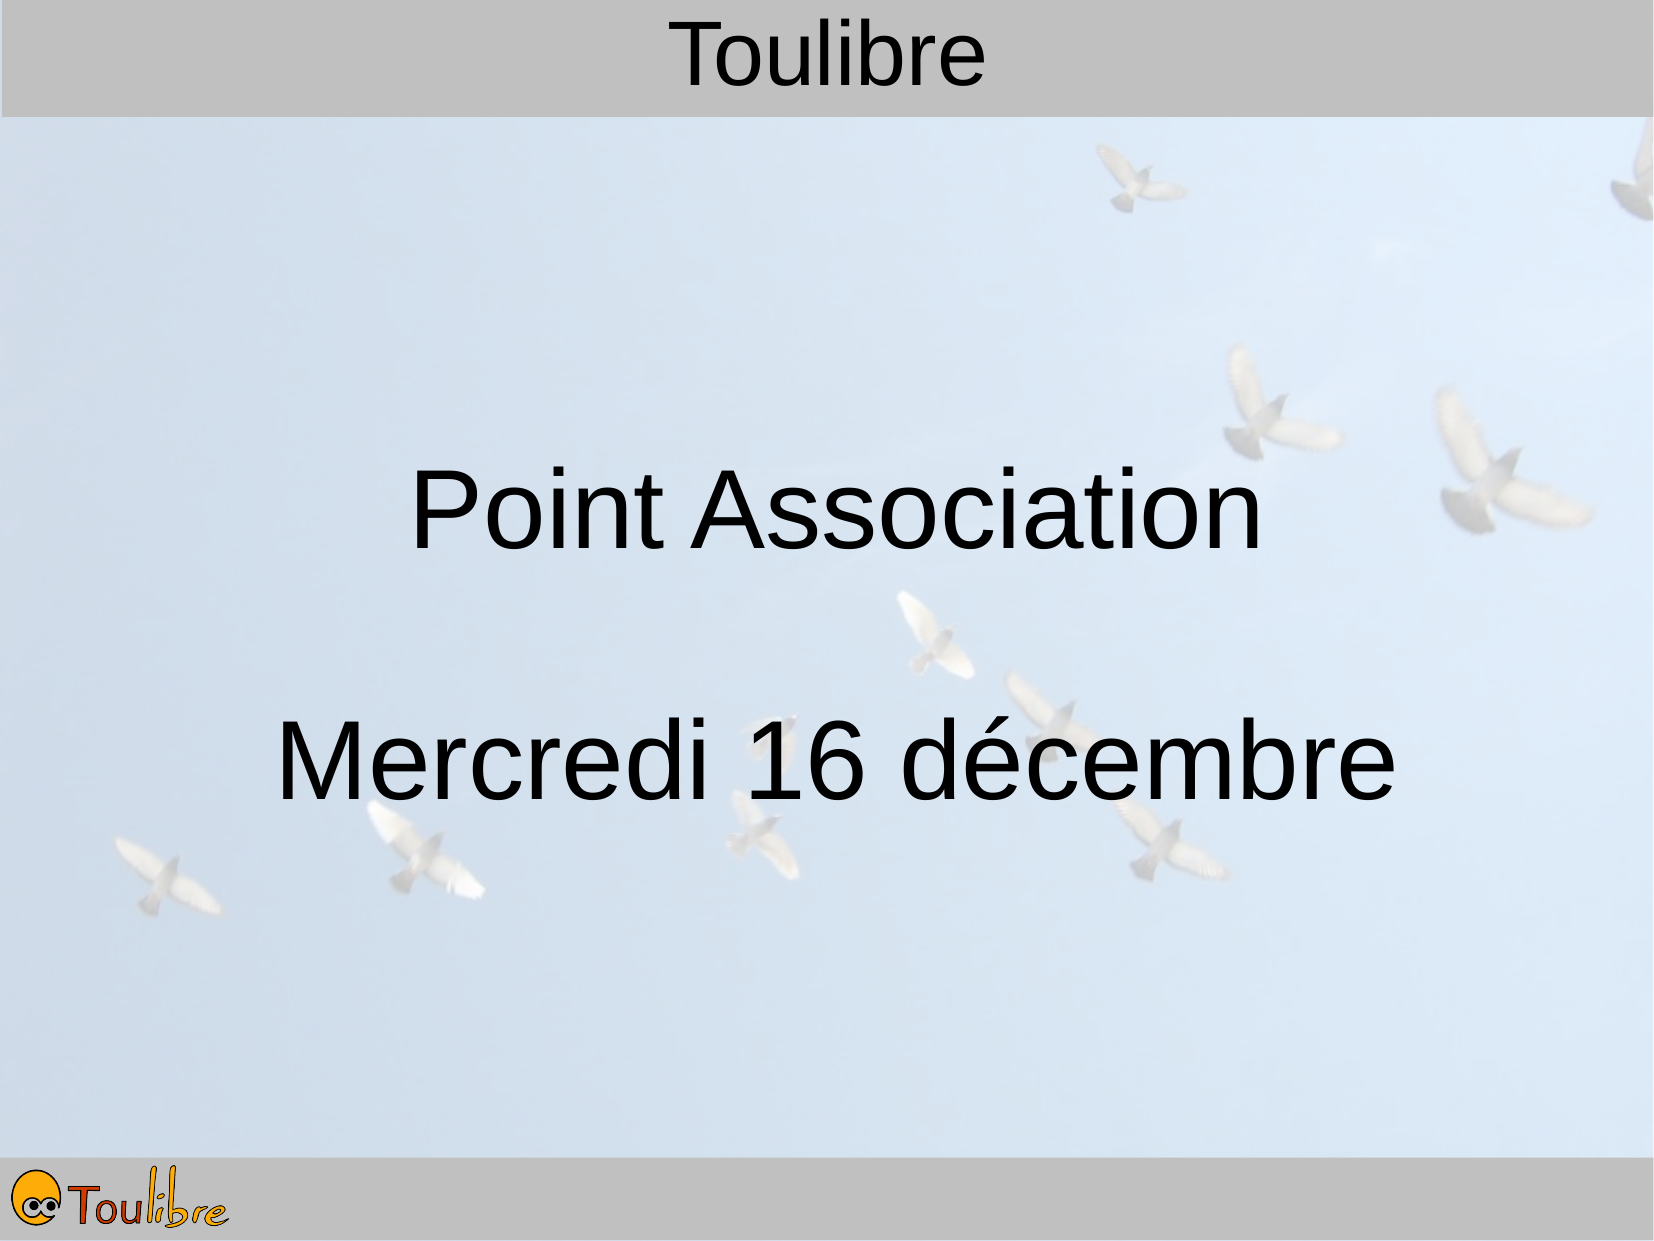

# Toulibre
Point Association
Mercredi 16 décembre